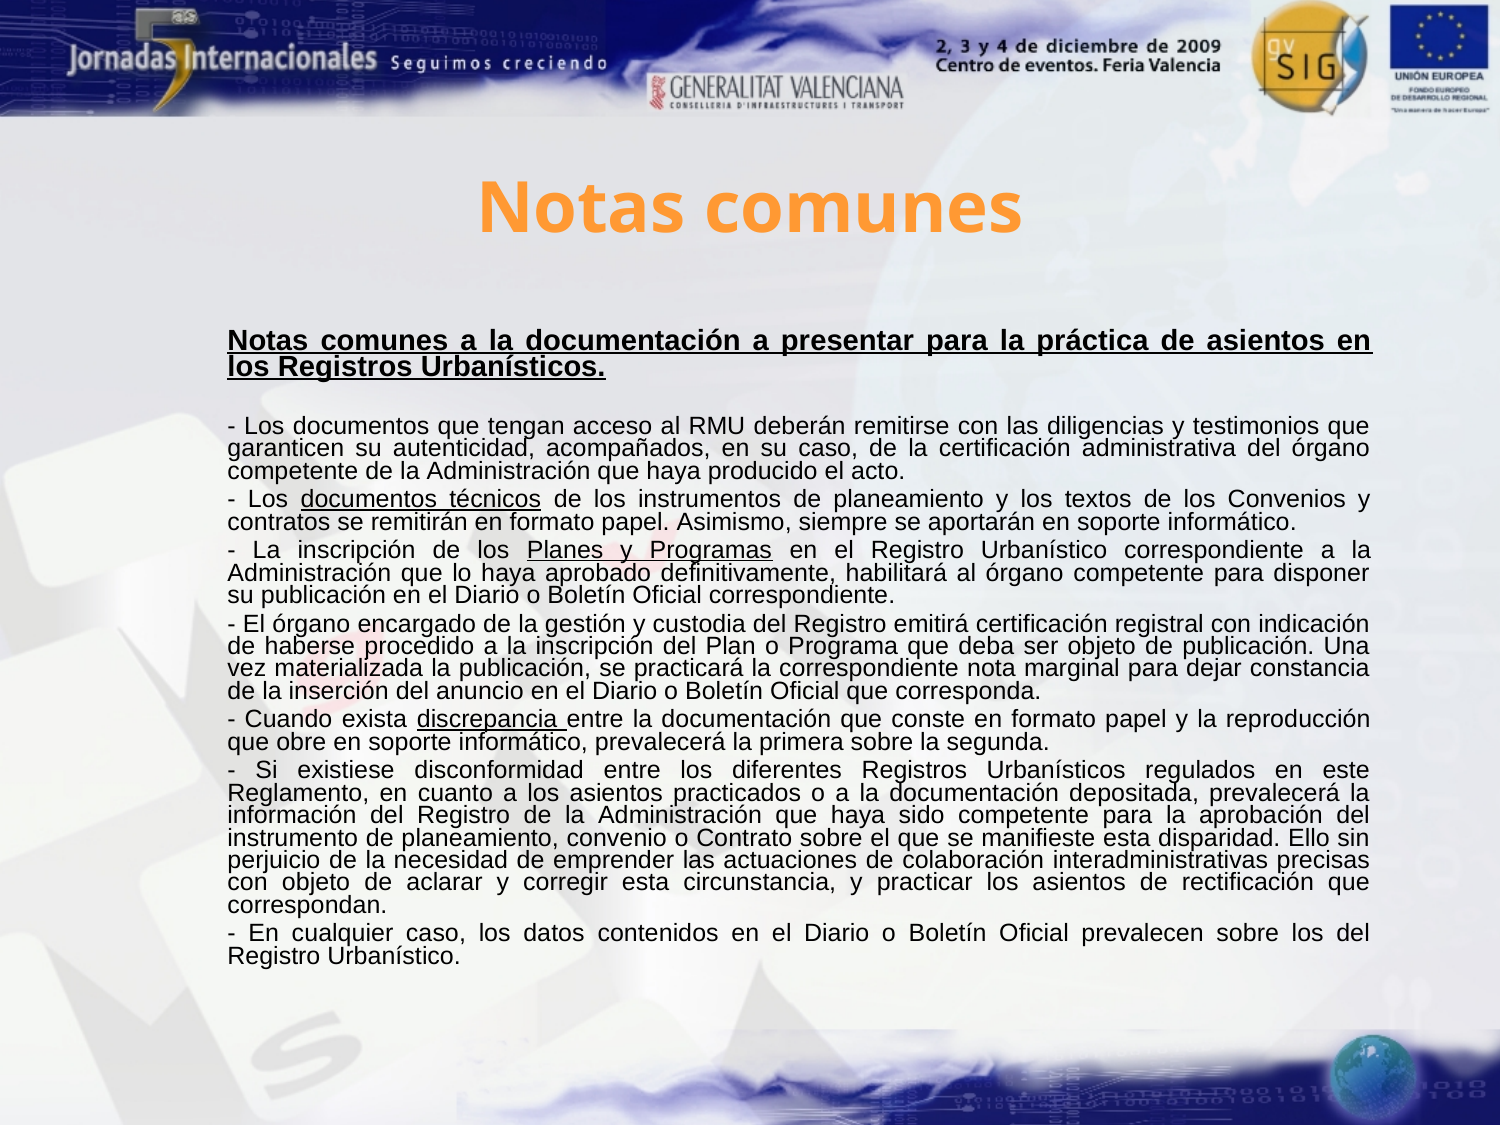

Notas comunes
# Notas comunes a la documentación a presentar para la práctica de asientos en los Registros Urbanísticos.
	- Los documentos que tengan acceso al RMU deberán remitirse con las diligencias y testimonios que garanticen su autenticidad, acompañados, en su caso, de la certificación administrativa del órgano competente de la Administración que haya producido el acto.
	- Los documentos técnicos de los instrumentos de planeamiento y los textos de los Convenios y contratos se remitirán en formato papel. Asimismo, siempre se aportarán en soporte informático.
	- La inscripción de los Planes y Programas en el Registro Urbanístico correspondiente a la Administración que lo haya aprobado definitivamente, habilitará al órgano competente para disponer su publicación en el Diario o Boletín Oficial correspondiente.
	- El órgano encargado de la gestión y custodia del Registro emitirá certificación registral con indicación de haberse procedido a la inscripción del Plan o Programa que deba ser objeto de publicación. Una vez materializada la publicación, se practicará la correspondiente nota marginal para dejar constancia de la inserción del anuncio en el Diario o Boletín Oficial que corresponda.
	- Cuando exista discrepancia entre la documentación que conste en formato papel y la reproducción que obre en soporte informático, prevalecerá la primera sobre la segunda.
	- Si existiese disconformidad entre los diferentes Registros Urbanísticos regulados en este Reglamento, en cuanto a los asientos practicados o a la documentación depositada, prevalecerá la información del Registro de la Administración que haya sido competente para la aprobación del instrumento de planeamiento, convenio o Contrato sobre el que se manifieste esta disparidad. Ello sin perjuicio de la necesidad de emprender las actuaciones de colaboración interadministrativas precisas con objeto de aclarar y corregir esta circunstancia, y practicar los asientos de rectificación que correspondan.
	- En cualquier caso, los datos contenidos en el Diario o Boletín Oficial prevalecen sobre los del Registro Urbanístico.